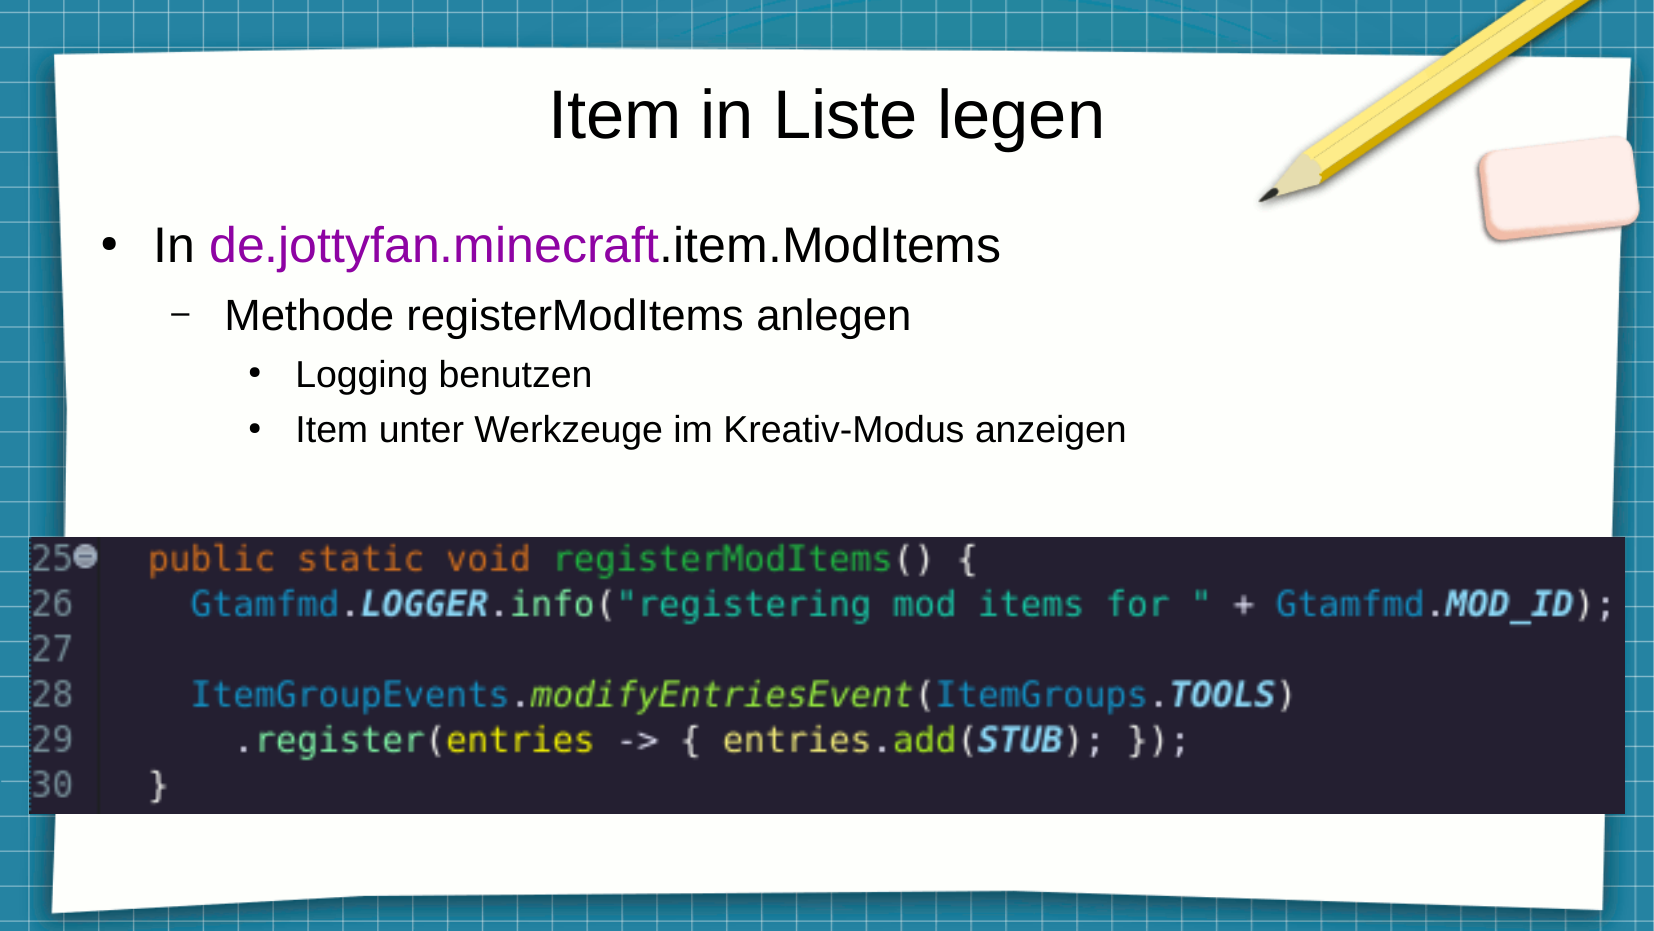

# Item in Liste legen
In de.jottyfan.minecraft.item.ModItems
Methode registerModItems anlegen
Logging benutzen
Item unter Werkzeuge im Kreativ-Modus anzeigen